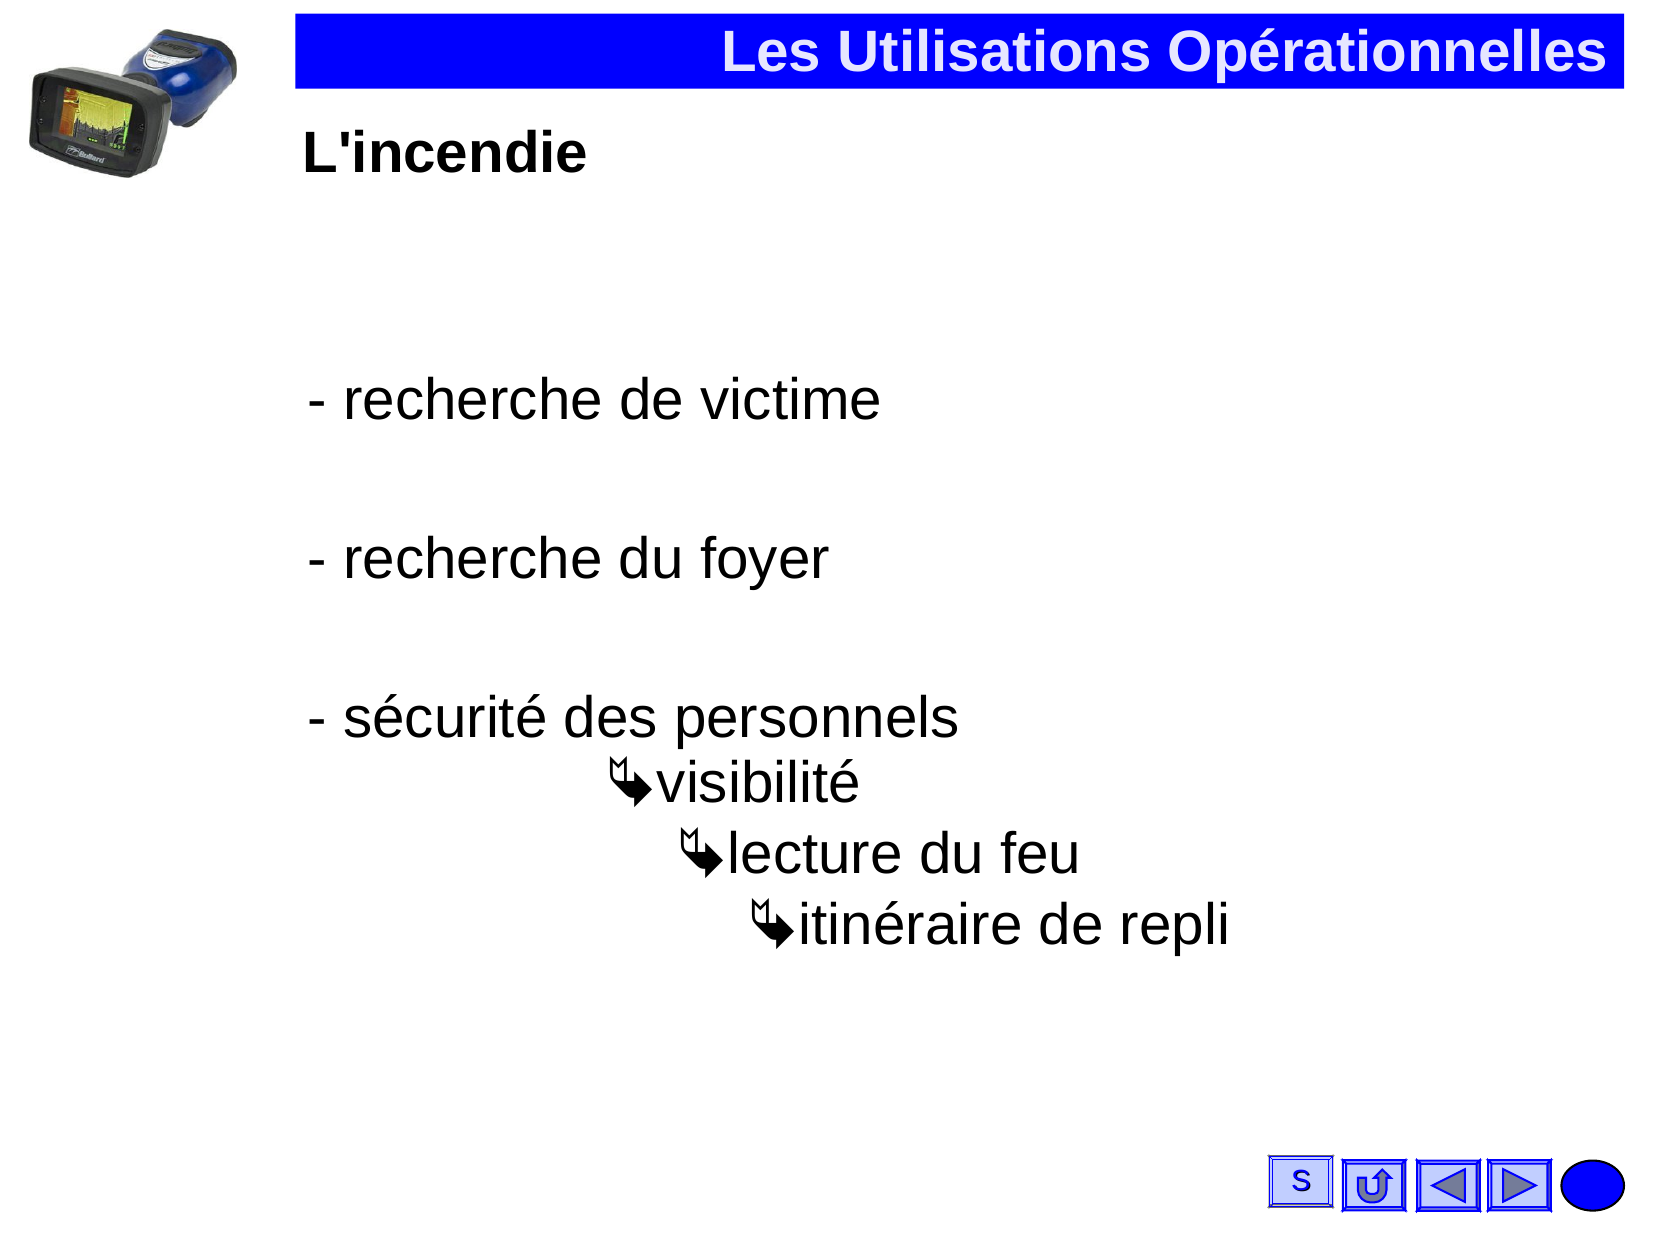

Les Utilisations Opérationnelles
L'incendie
# - recherche de victime
- recherche du foyer
- sécurité des personnels
visibilité
lecture du feu
itinéraire de repli